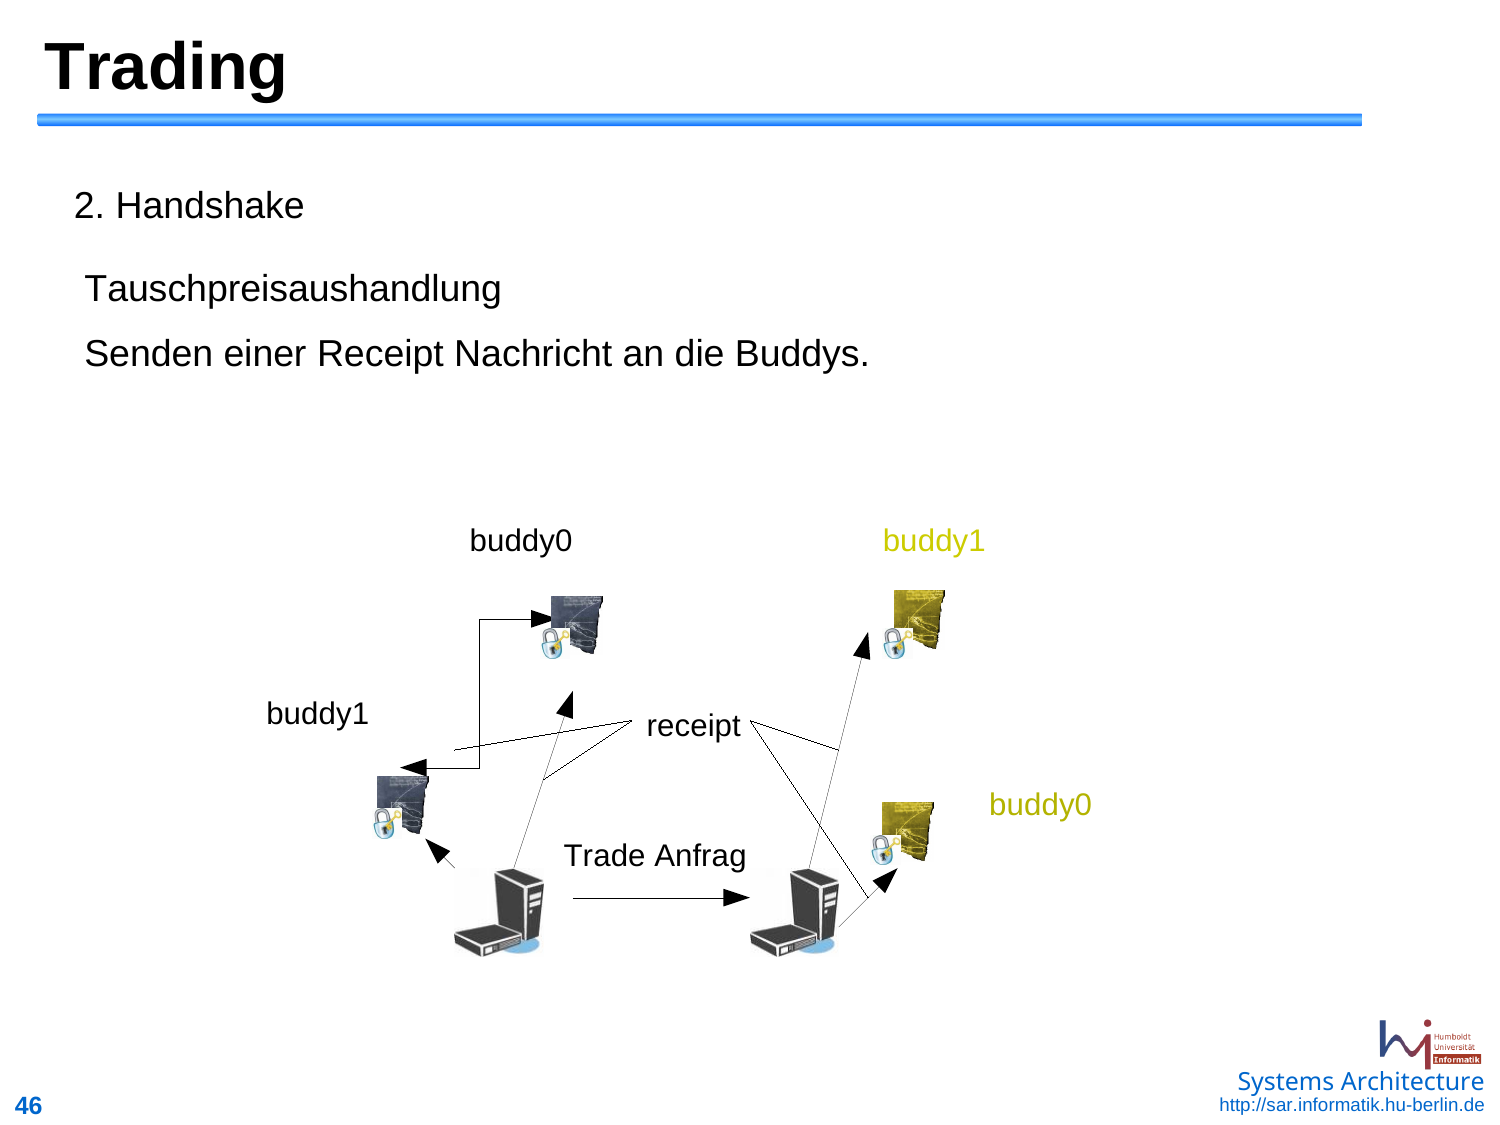

# Trading
2. Handshake
 Tauschpreisaushandlung
 Senden einer Receipt Nachricht an die Buddys.
buddy0
buddy1
buddy1
receipt
buddy0
Trade Anfrag